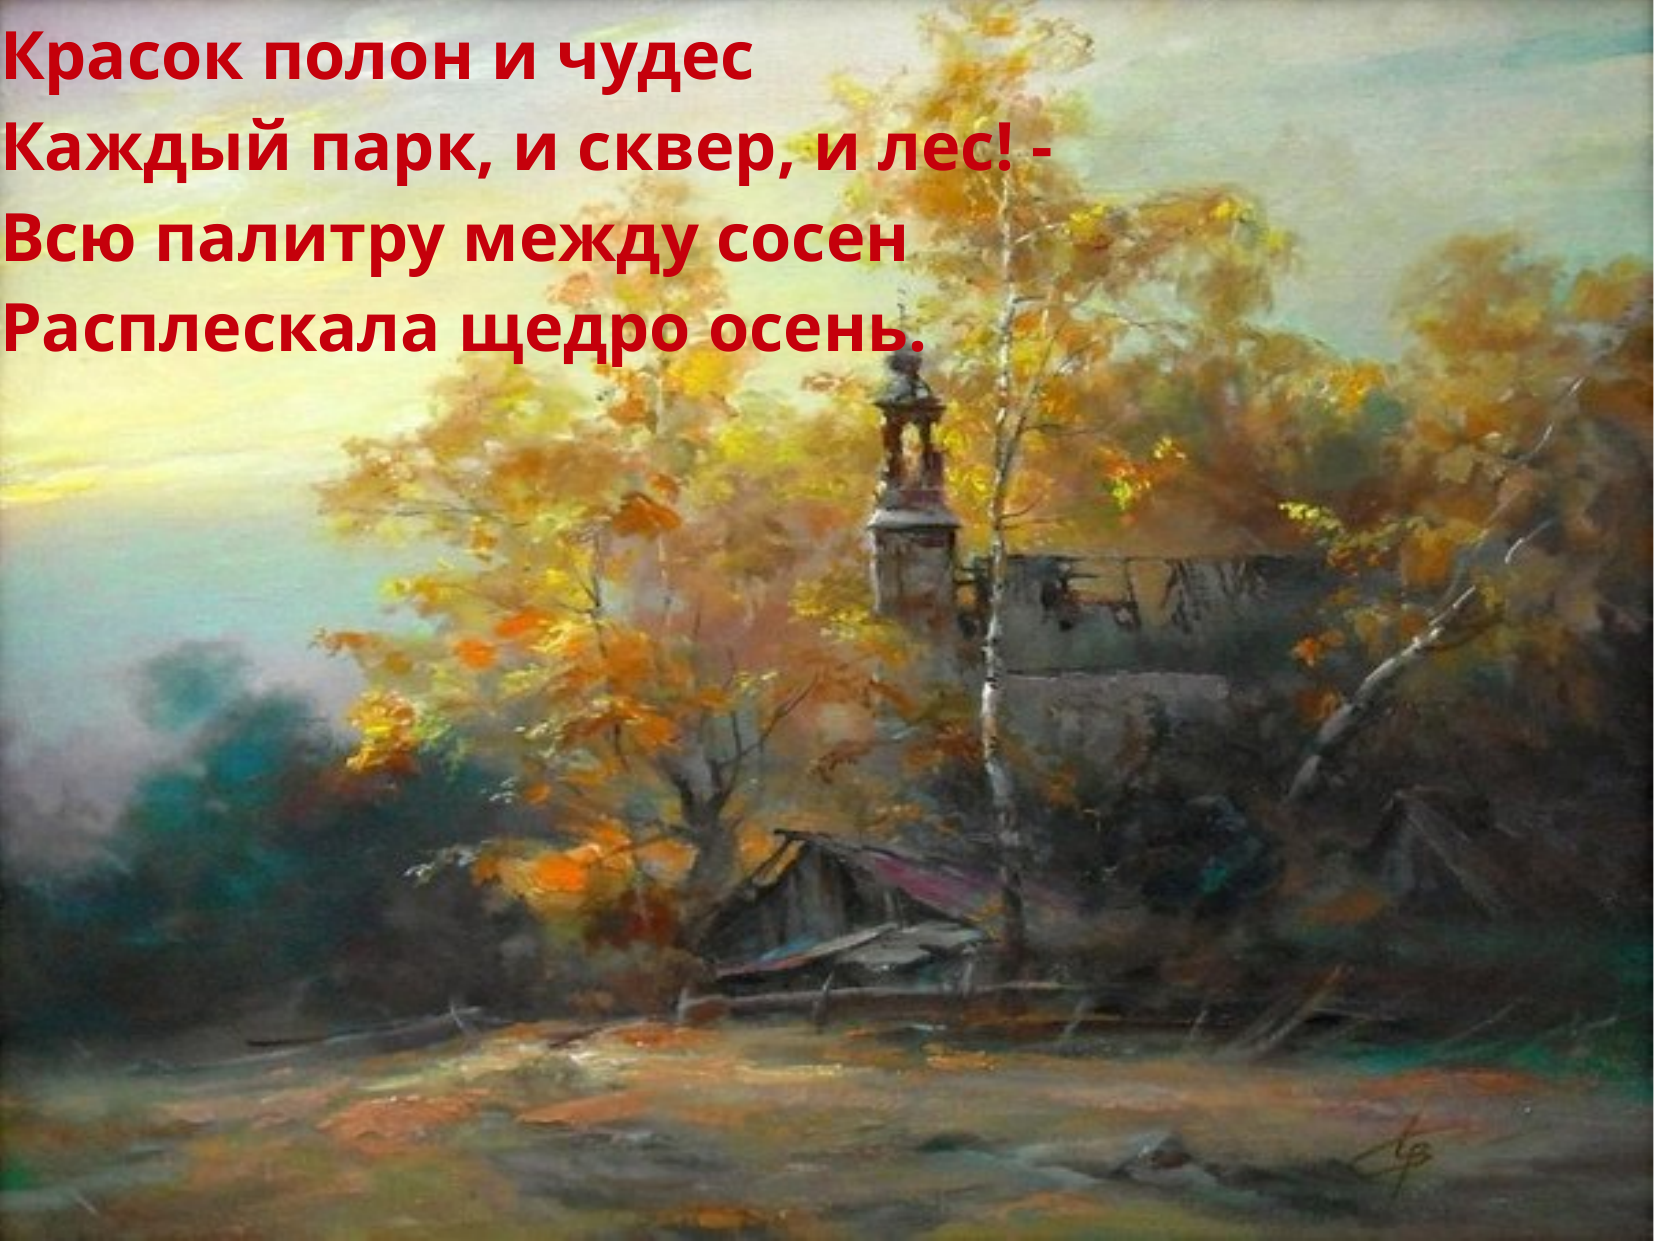

Красок полон и чудес
Каждый парк, и сквер, и лес! -
Всю палитру между сосен
Расплескала щедро осень.
#